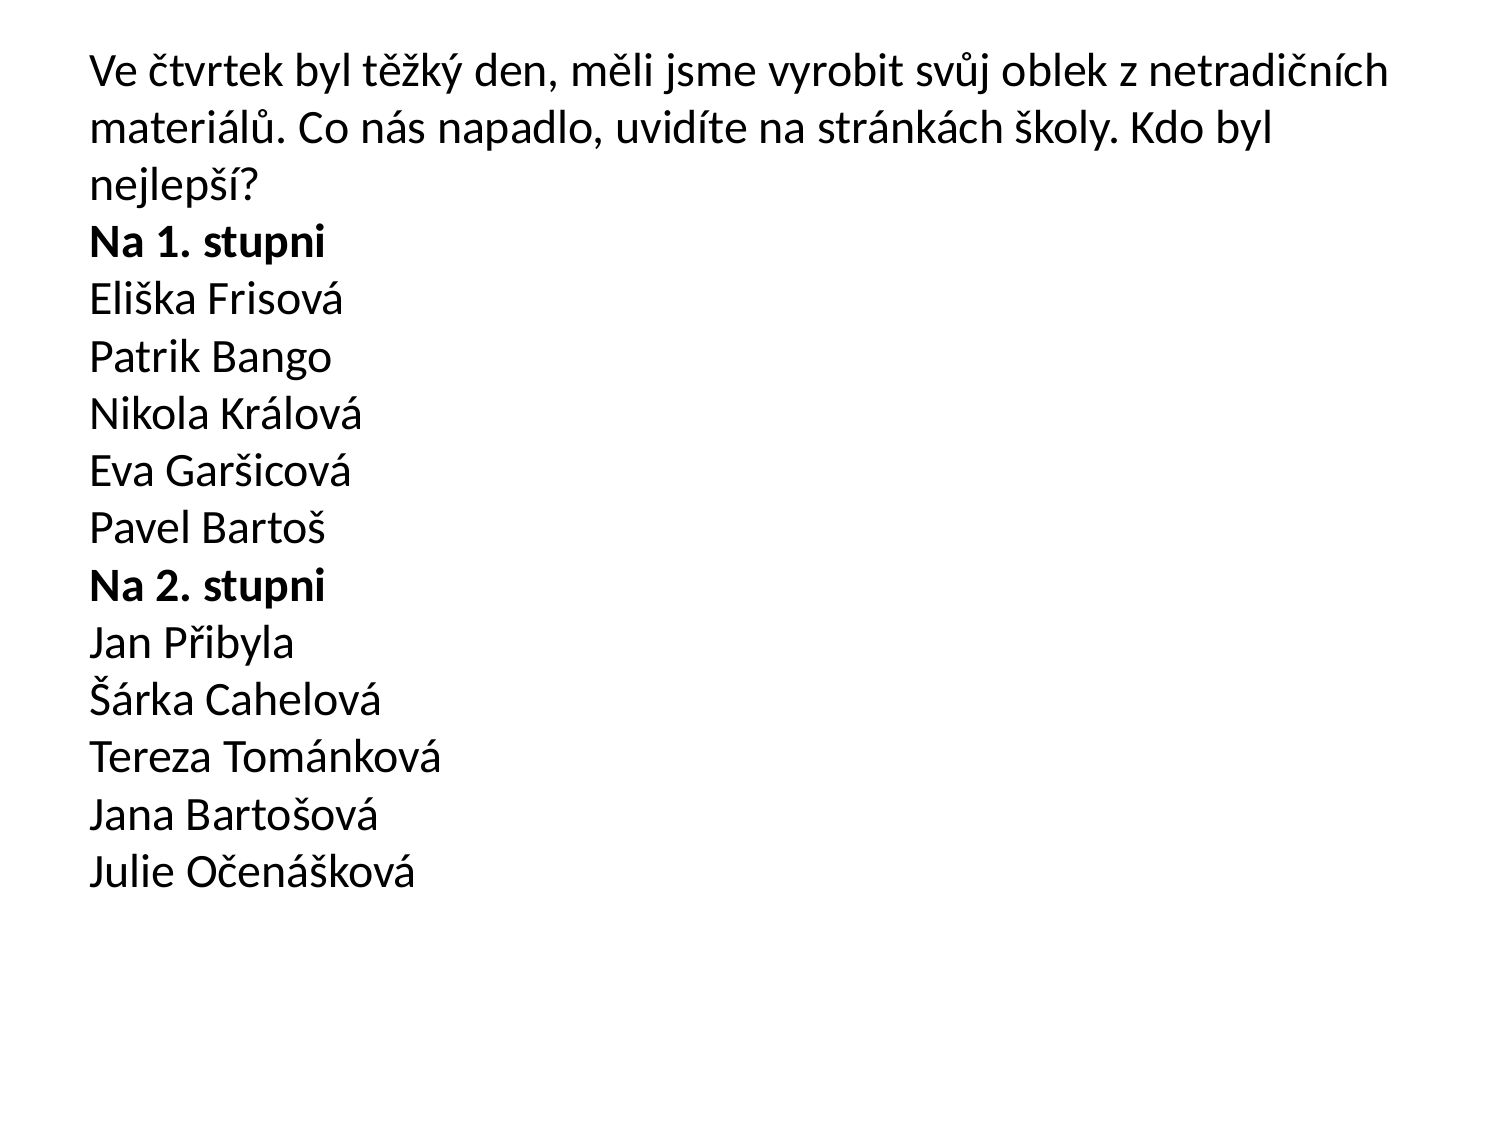

# Ve čtvrtek byl těžký den, měli jsme vyrobit svůj oblek z netradičních materiálů. Co nás napadlo, uvidíte na stránkách školy. Kdo byl nejlepší?
Na 1. stupni
Eliška Frisová
Patrik Bango
Nikola Králová
Eva Garšicová
Pavel Bartoš
Na 2. stupni
Jan Přibyla
Šárka Cahelová
Tereza Tománková
Jana Bartošová
Julie Očenášková